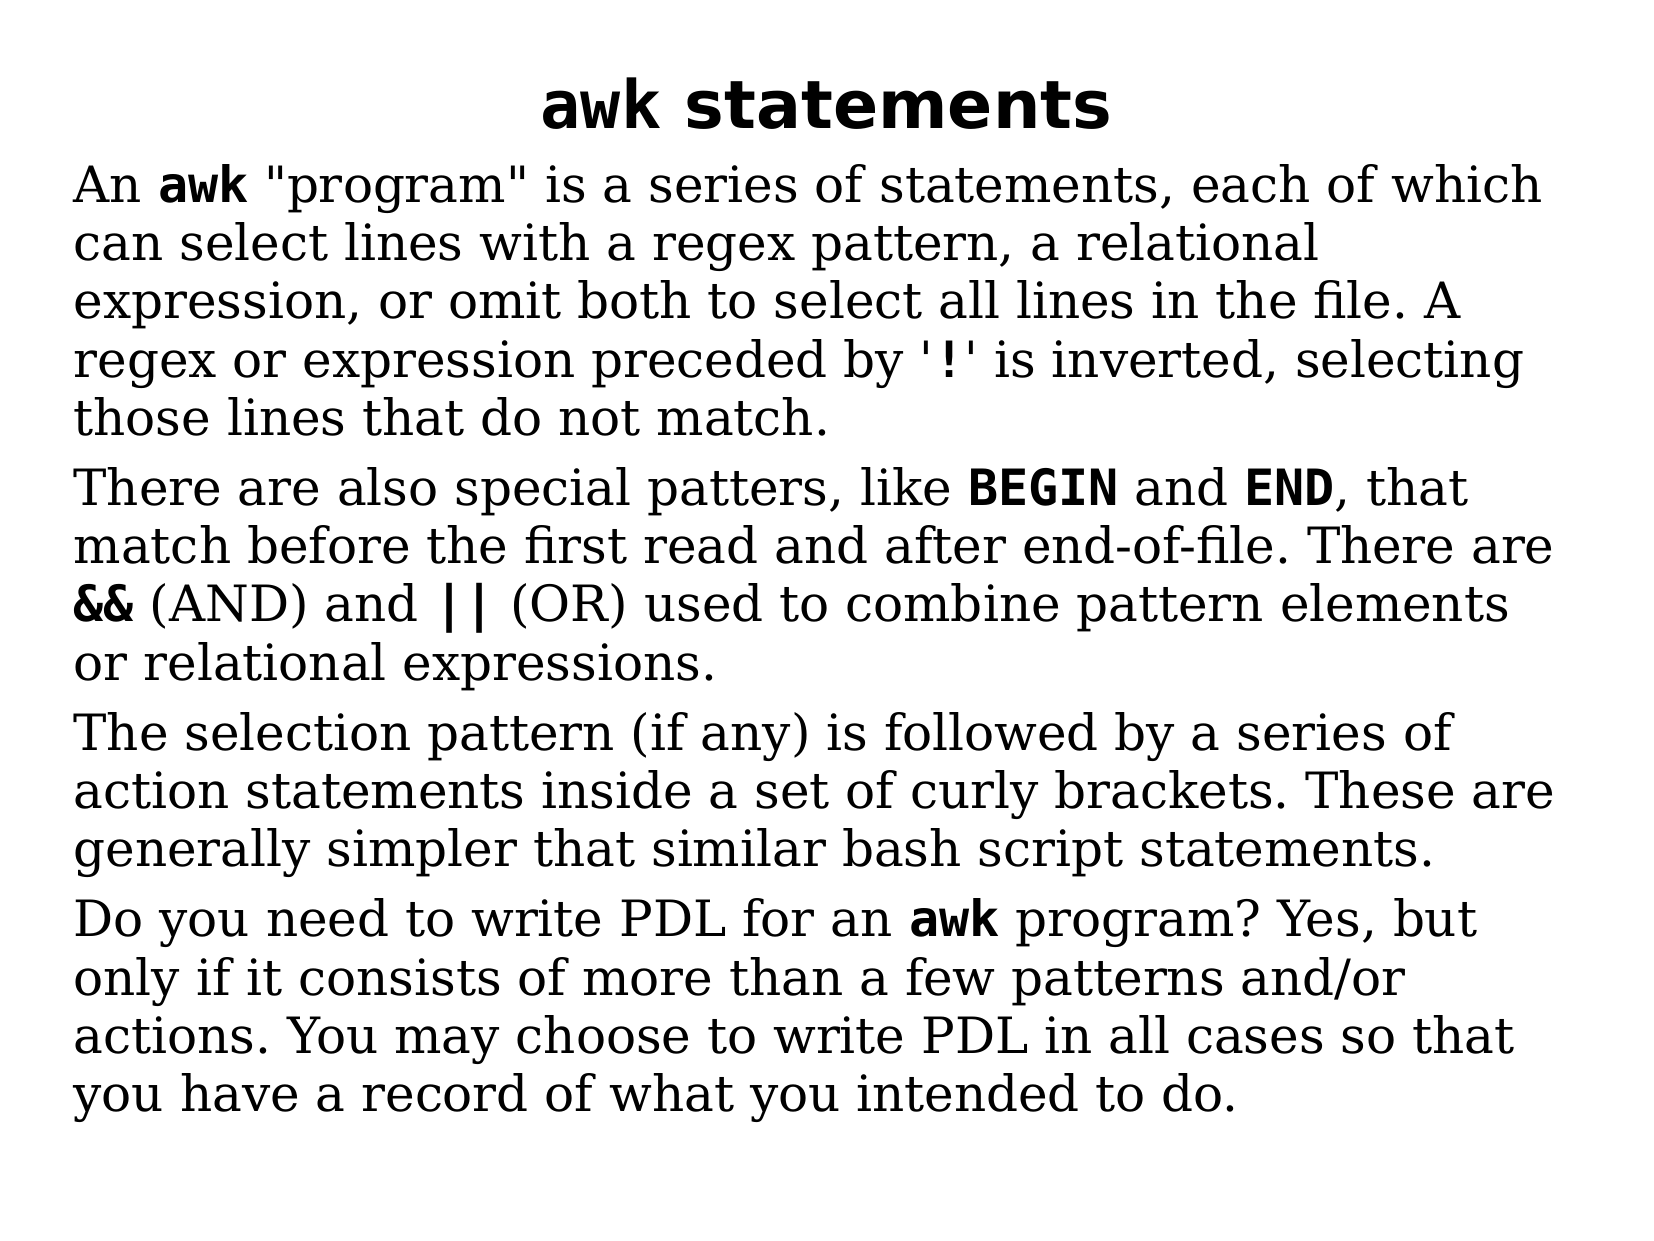

awk statements
An awk "program" is a series of statements, each of which can select lines with a regex pattern, a relational expression, or omit both to select all lines in the file. A regex or expression preceded by '!' is inverted, selecting those lines that do not match.
There are also special patters, like BEGIN and END, that match before the first read and after end-of-file. There are && (AND) and || (OR) used to combine pattern elements or relational expressions.
The selection pattern (if any) is followed by a series of action statements inside a set of curly brackets. These are generally simpler that similar bash script statements.
Do you need to write PDL for an awk program? Yes, but only if it consists of more than a few patterns and/or actions. You may choose to write PDL in all cases so that you have a record of what you intended to do.